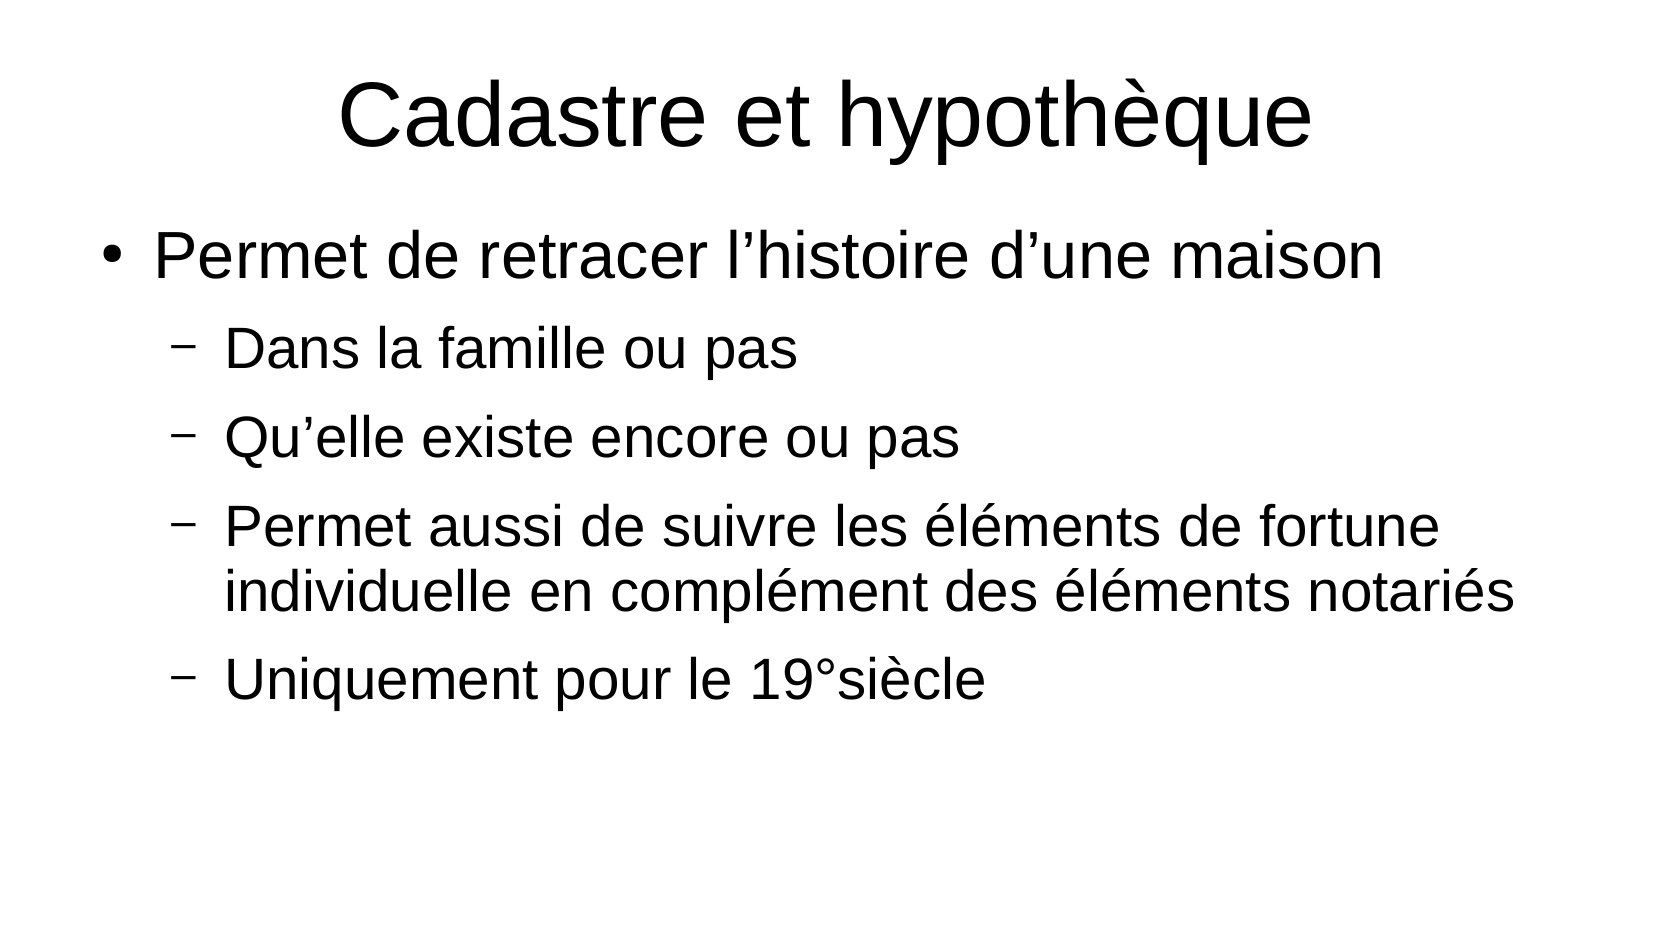

# Cadastre et hypothèque
Permet de retracer l’histoire d’une maison
Dans la famille ou pas
Qu’elle existe encore ou pas
Permet aussi de suivre les éléments de fortune individuelle en complément des éléments notariés
Uniquement pour le 19°siècle